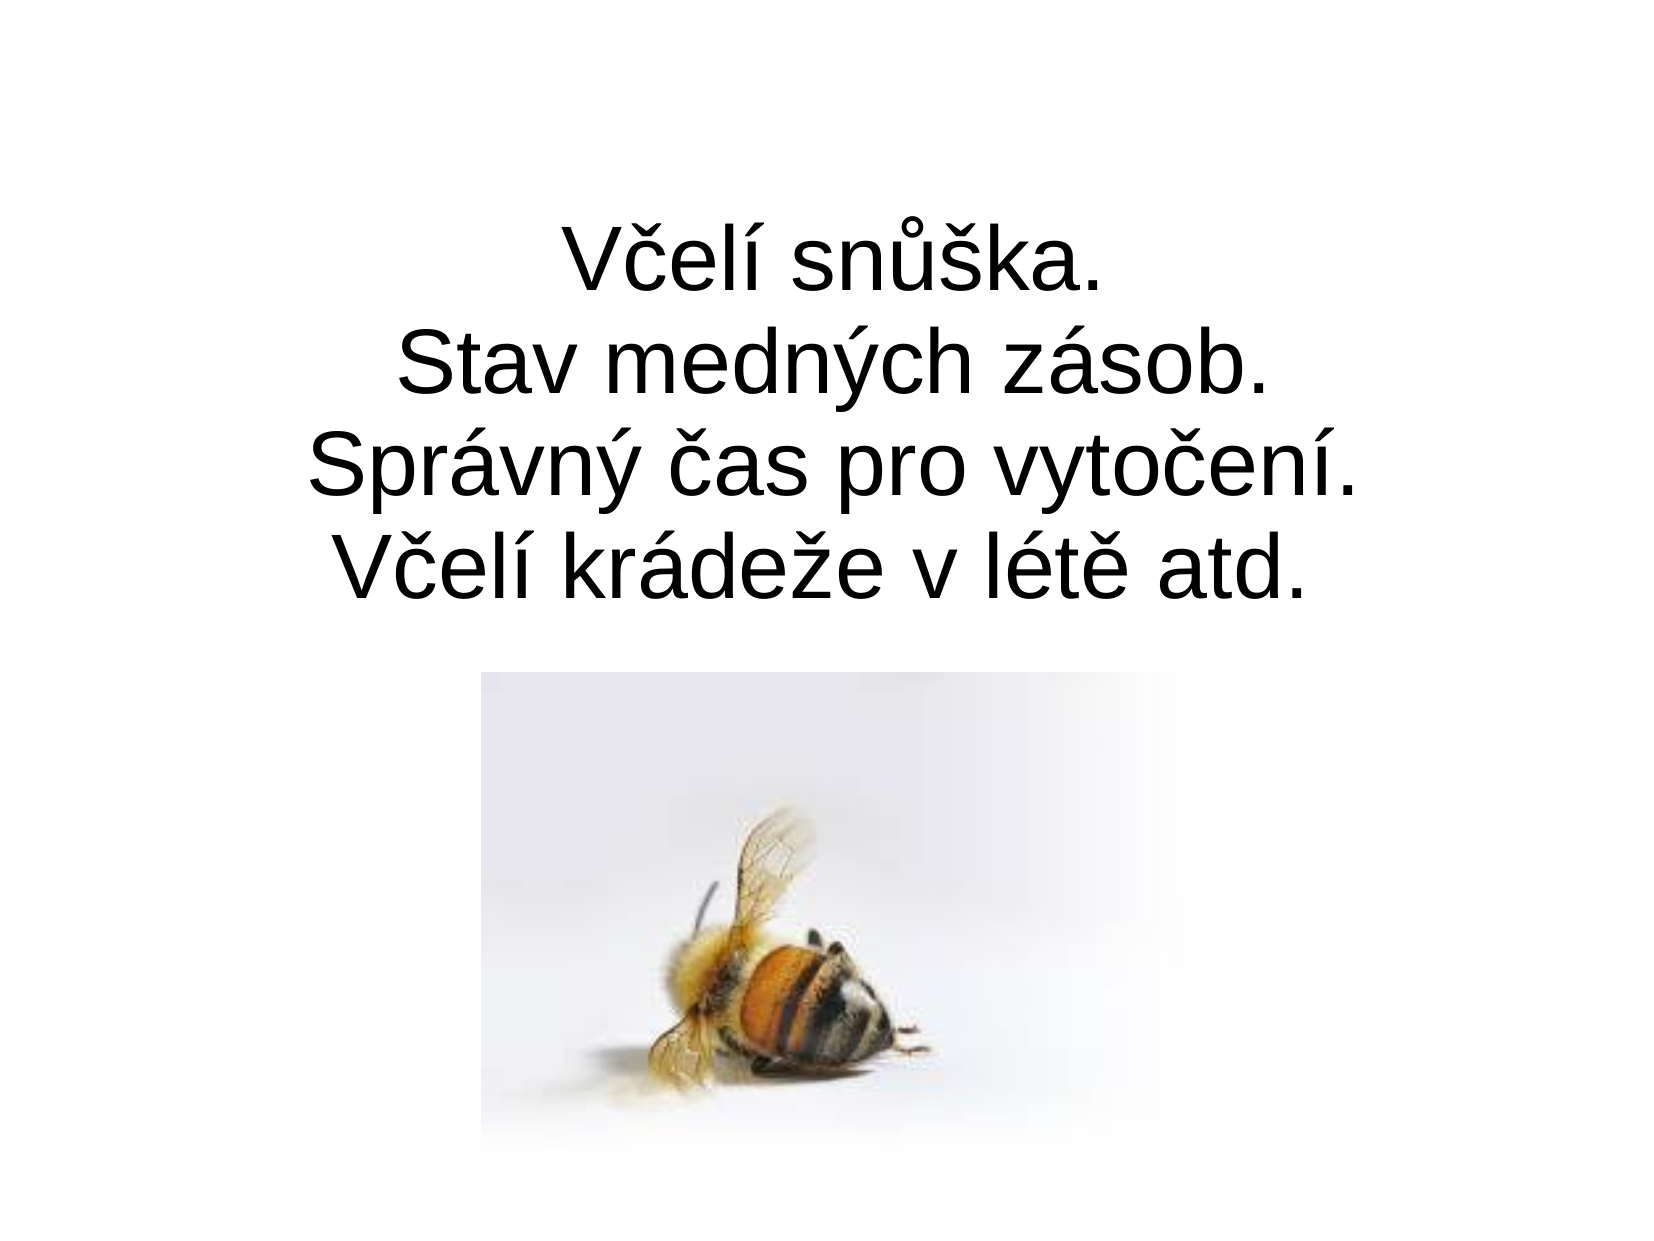

# Včelí snůška. Stav medných zásob. Správný čas pro vytočení. Včelí krádeže v létě atd.